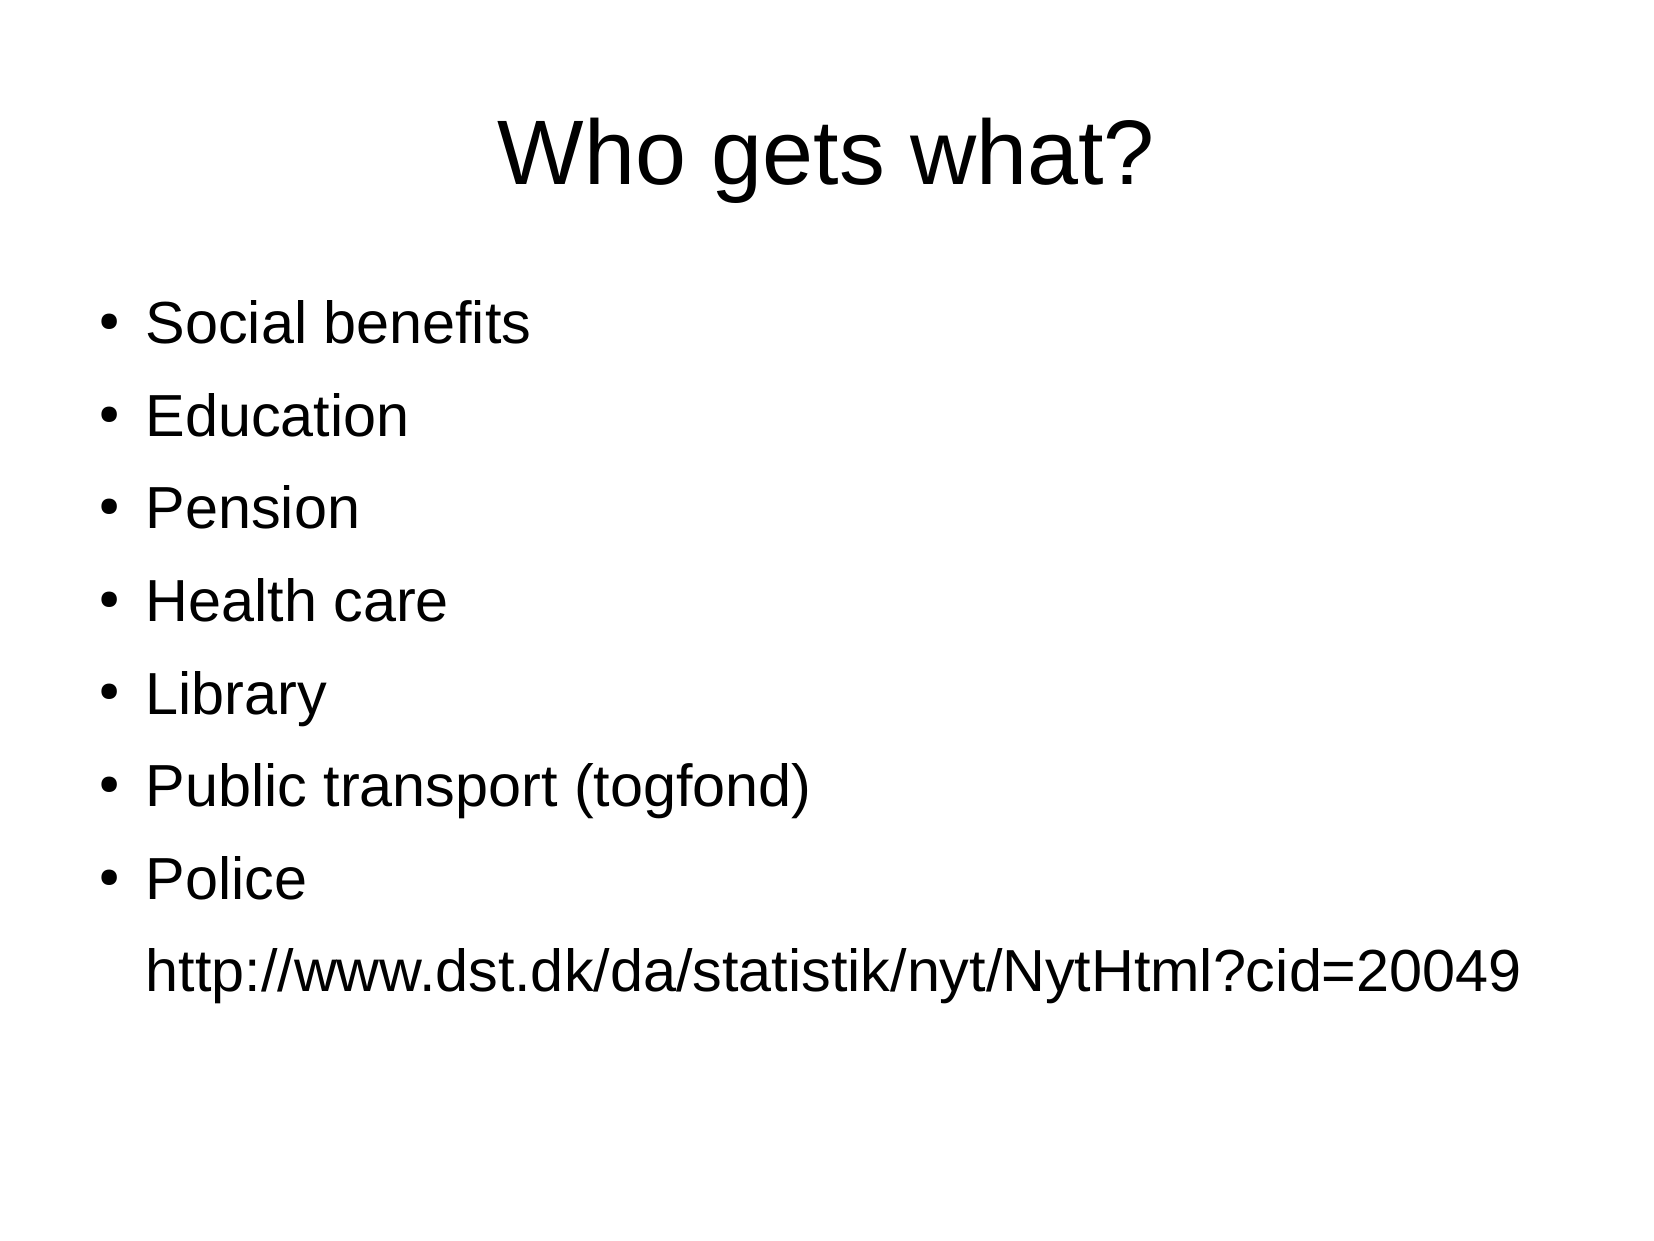

# Who gets what?
Social benefits
Education
Pension
Health care
Library
Public transport (togfond)
Police
http://www.dst.dk/da/statistik/nyt/NytHtml?cid=20049